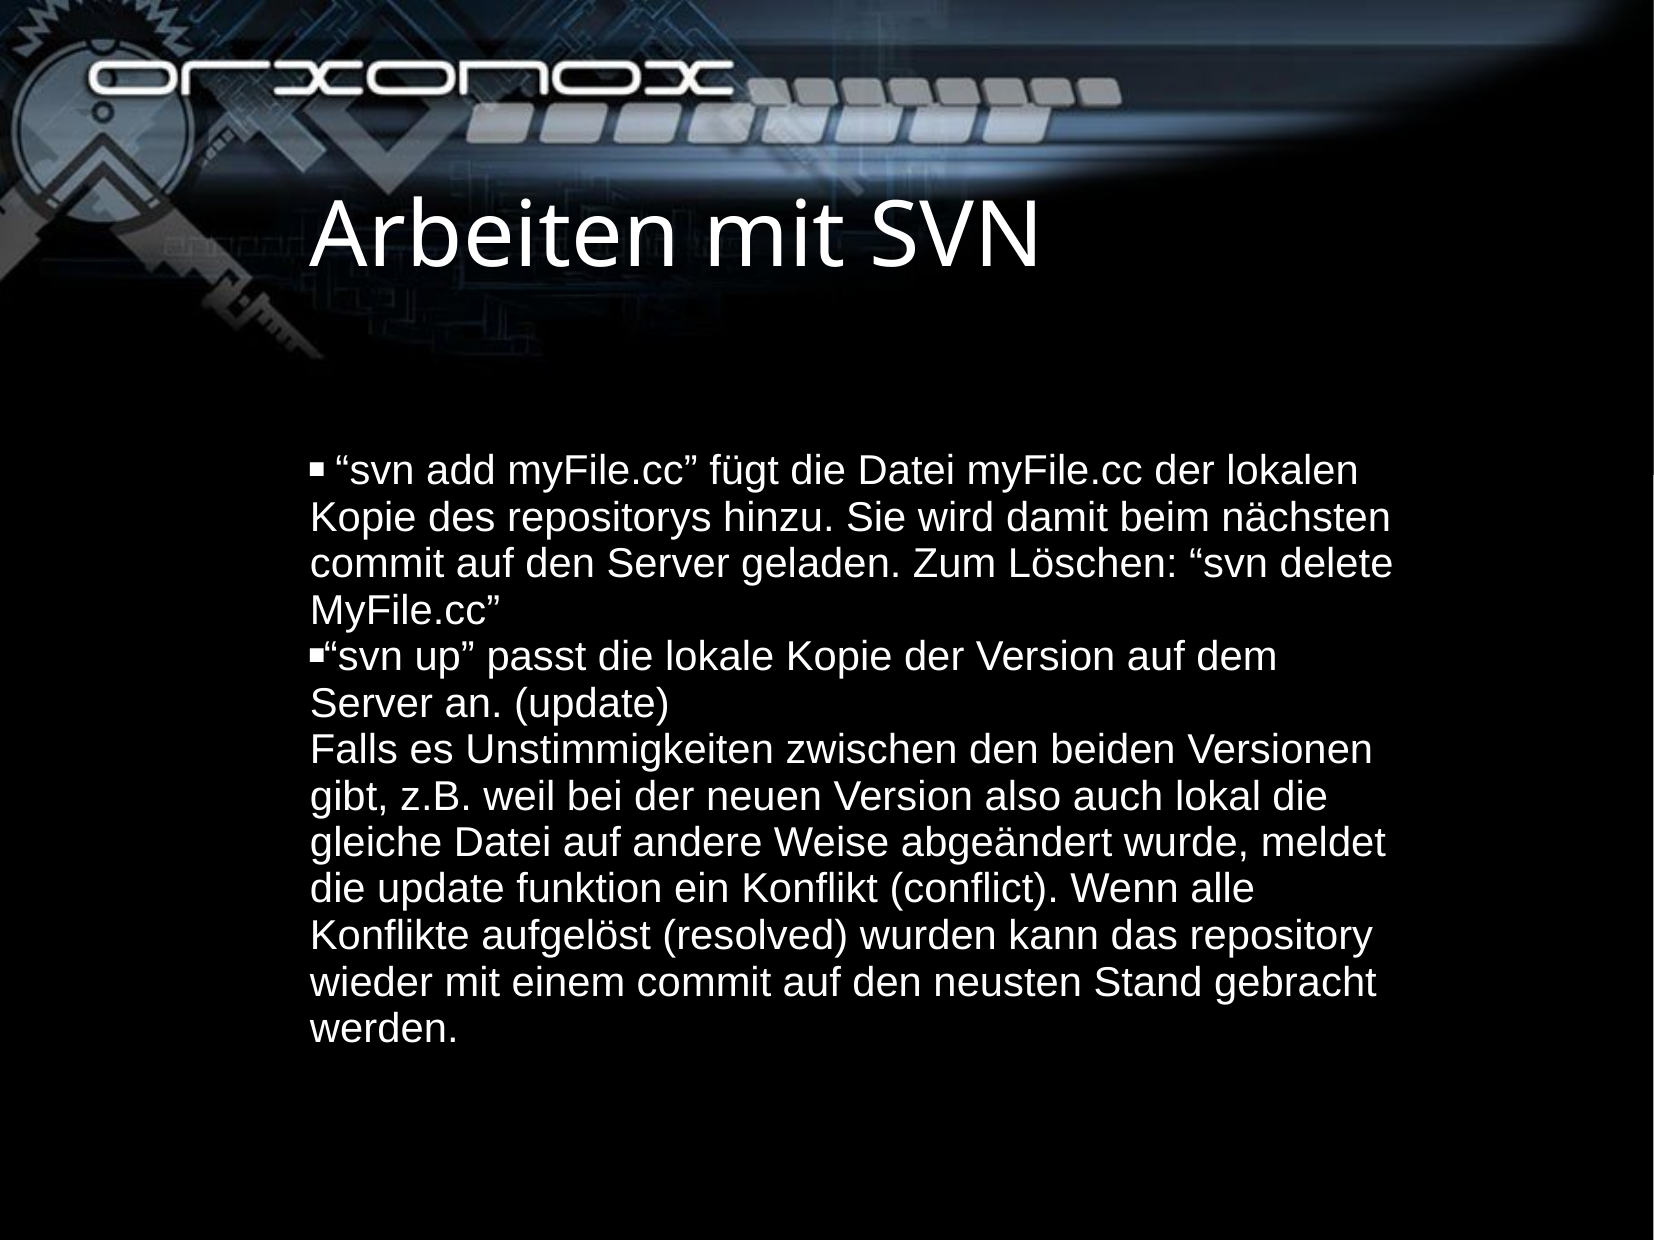

Arbeiten mit SVN
 “svn add myFile.cc” fügt die Datei myFile.cc der lokalen Kopie des repositorys hinzu. Sie wird damit beim nächsten commit auf den Server geladen. Zum Löschen: “svn delete MyFile.cc”
“svn up” passt die lokale Kopie der Version auf dem Server an. (update)
Falls es Unstimmigkeiten zwischen den beiden Versionen gibt, z.B. weil bei der neuen Version also auch lokal die gleiche Datei auf andere Weise abgeändert wurde, meldet die update funktion ein Konflikt (conflict). Wenn alle Konflikte aufgelöst (resolved) wurden kann das repository wieder mit einem commit auf den neusten Stand gebracht werden.